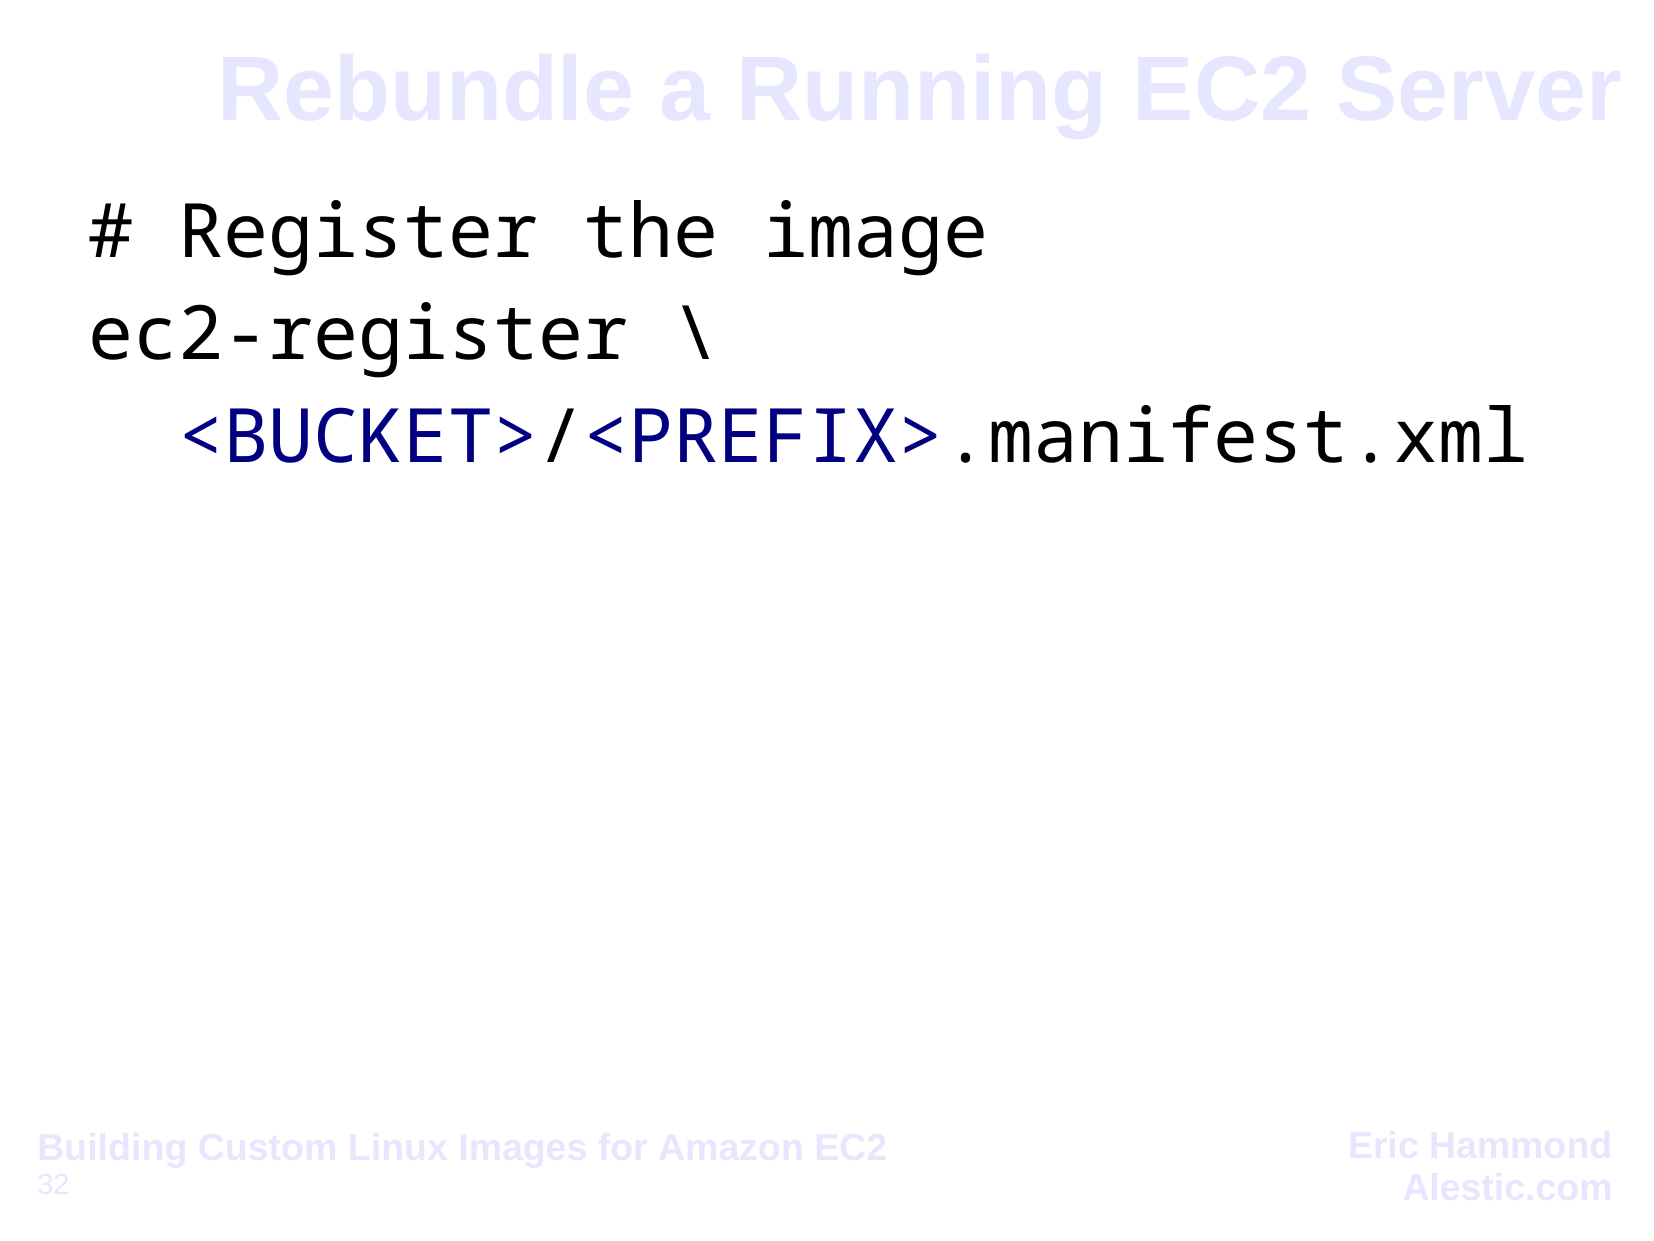

# Rebundle a Running EC2 Server
# Register the image
ec2-register \
 <BUCKET>/<PREFIX>.manifest.xml
32
Eric Hammond
Alestic.com